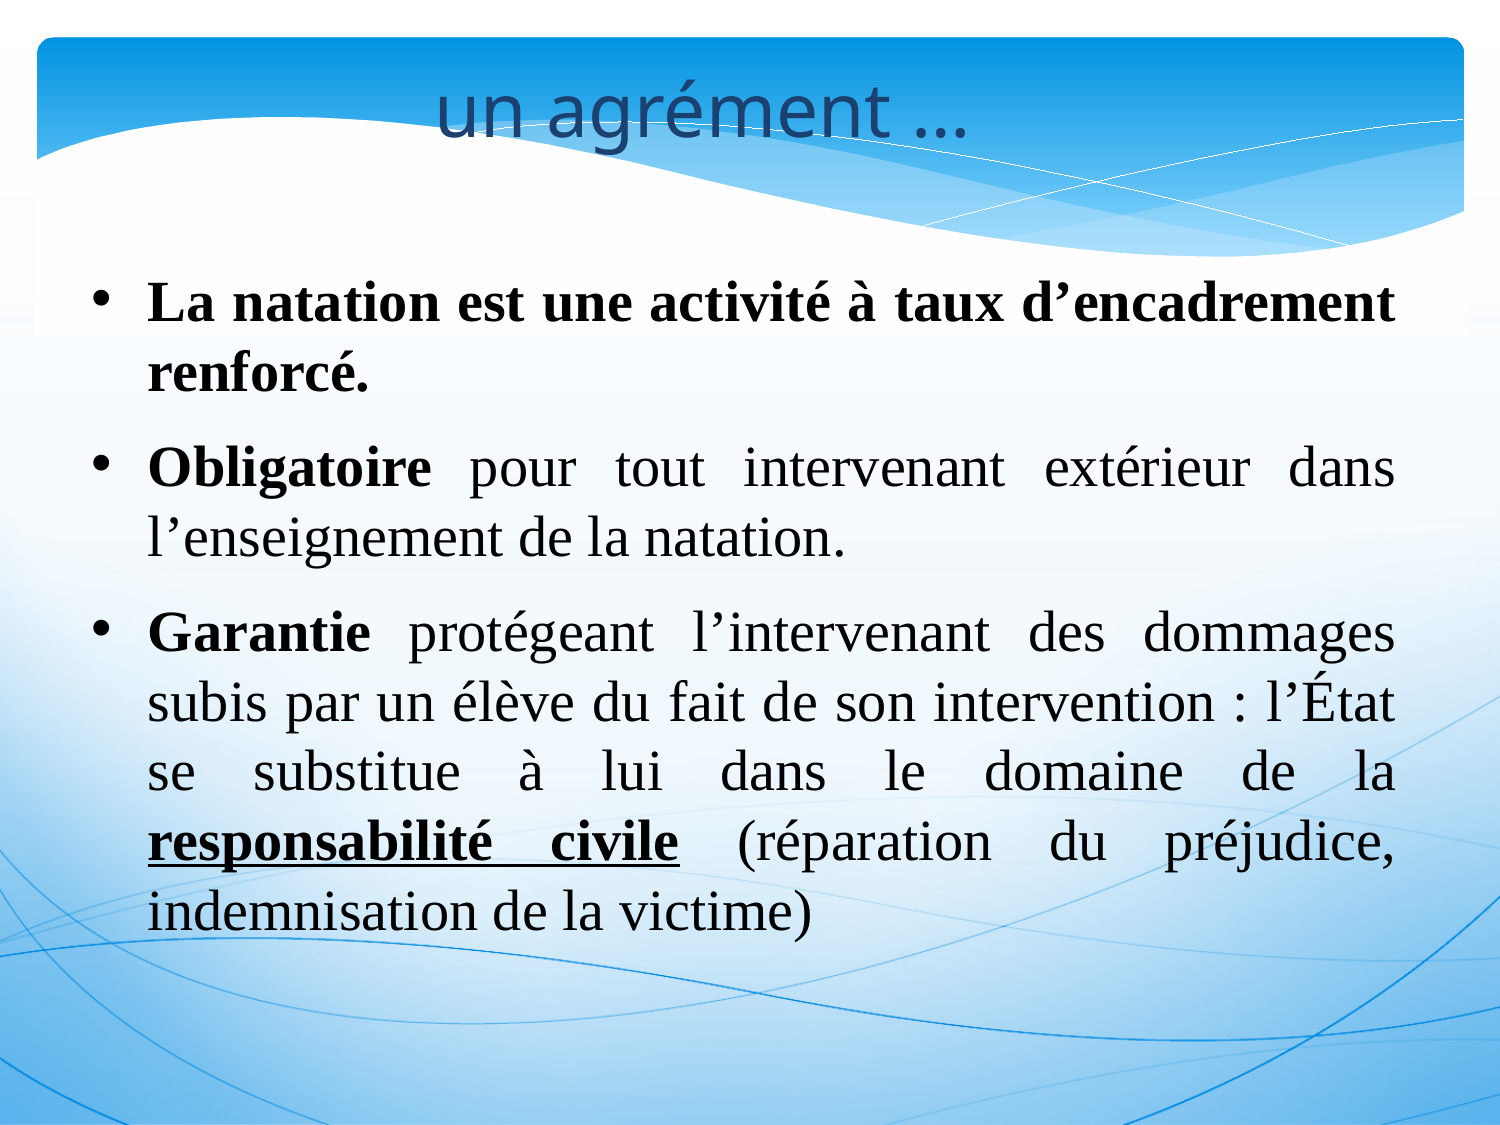

un agrément …
La natation est une activité à taux d’encadrement renforcé.
Obligatoire pour tout intervenant extérieur dans l’enseignement de la natation.
Garantie protégeant l’intervenant des dommages subis par un élève du fait de son intervention : l’État se substitue à lui dans le domaine de la responsabilité civile (réparation du préjudice, indemnisation de la victime)